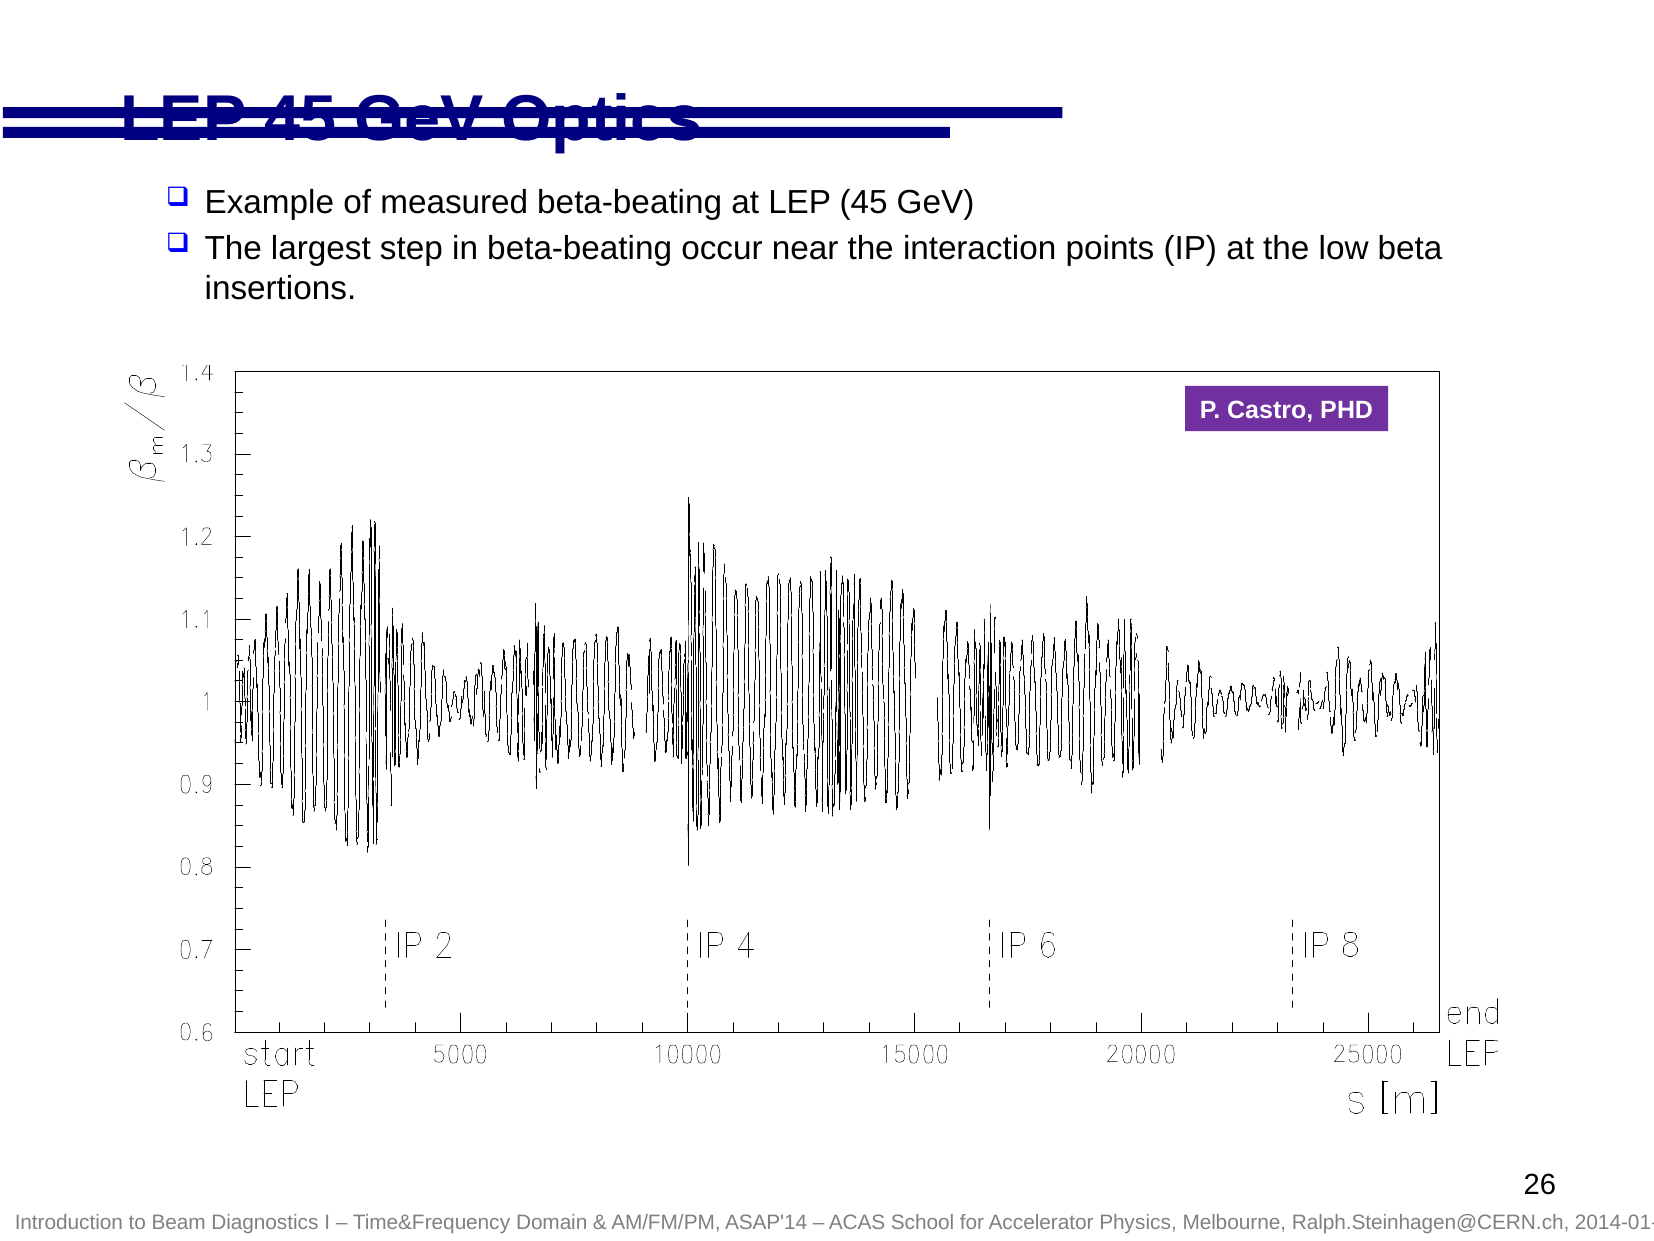

# LEP 45 GeV Optics
Example of measured beta-beating at LEP (45 GeV)
The largest step in beta-beating occur near the interaction points (IP) at the low beta insertions.
P. Castro, PHD